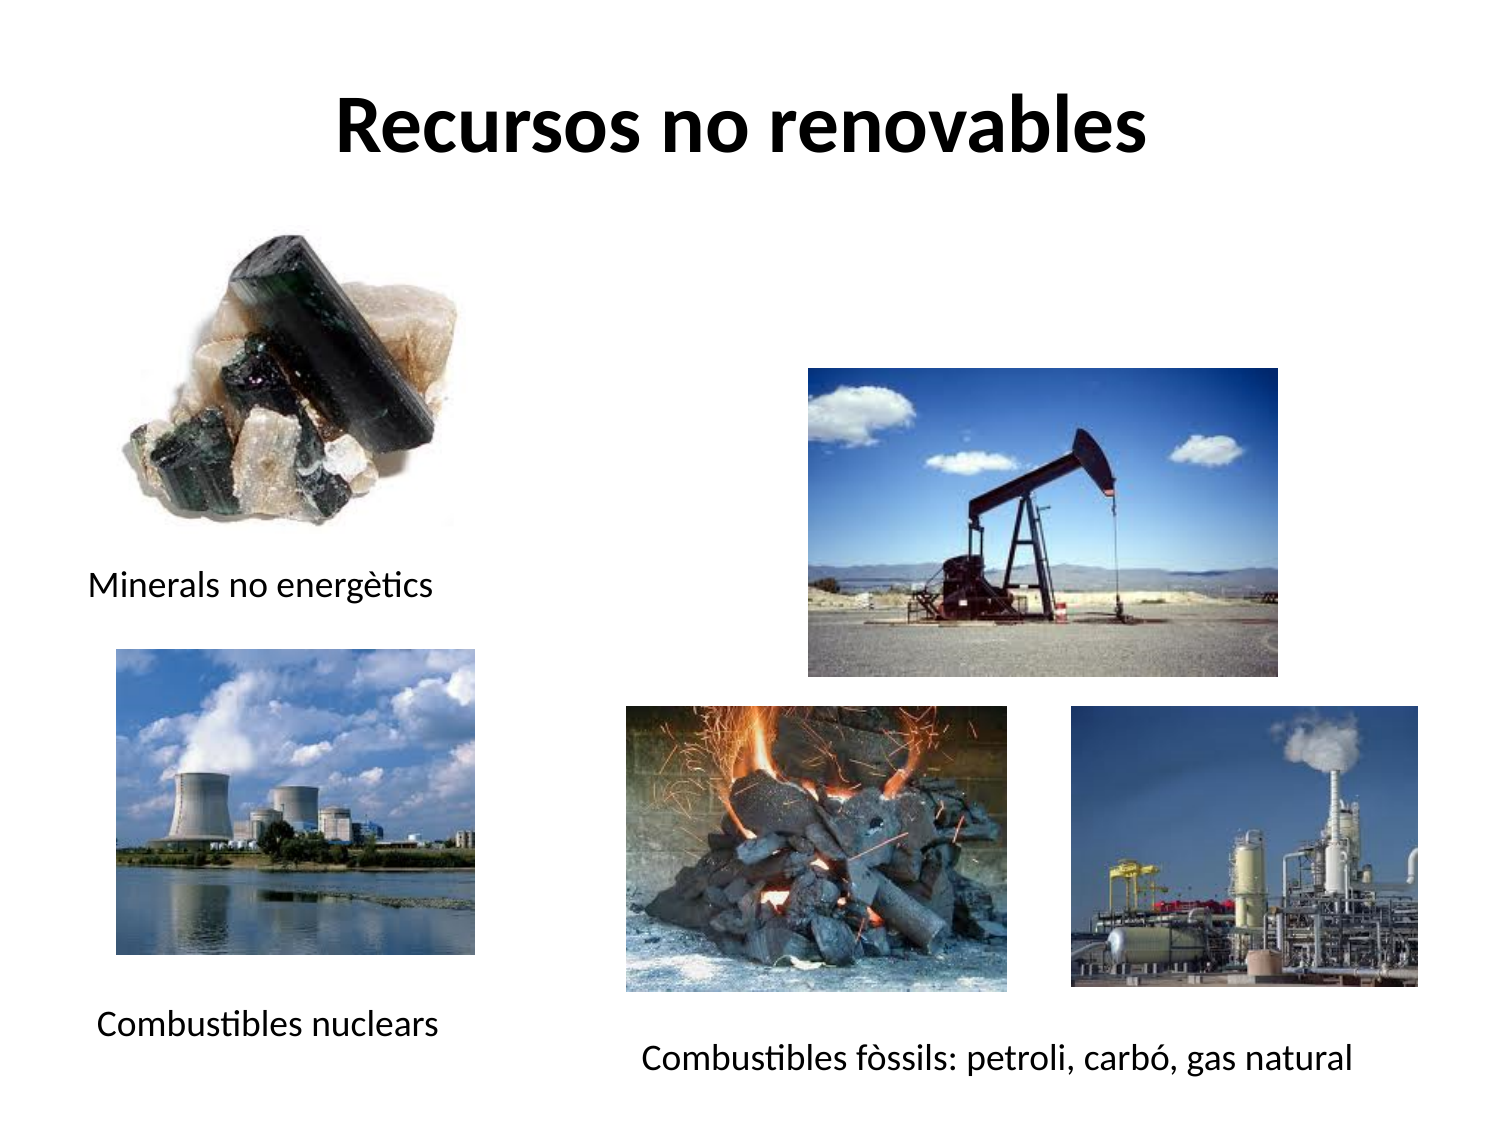

Recursos no renovables
Minerals no energètics
Combustibles nuclears
Combustibles fòssils: petroli, carbó, gas natural